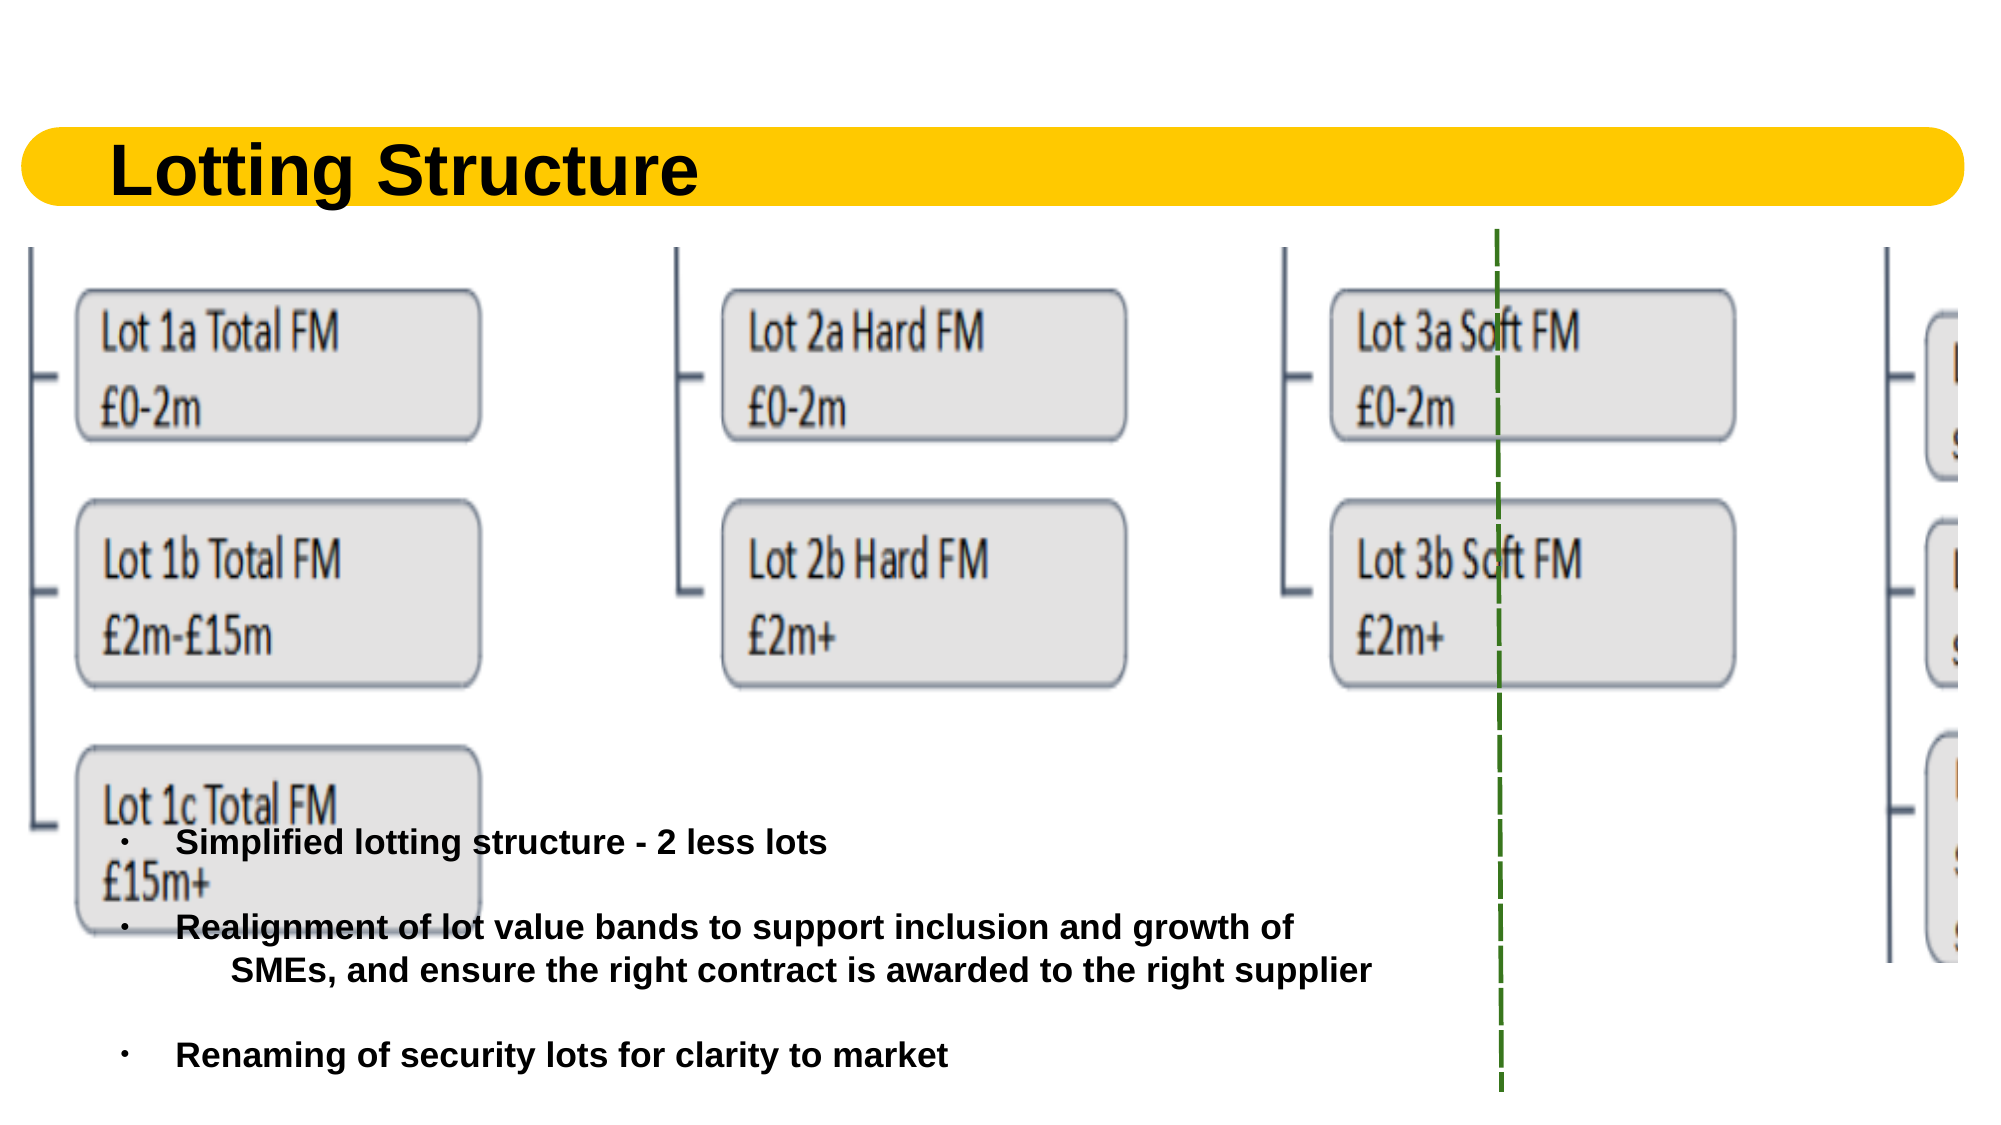

# Lotting Structure
Simplified lotting structure - 2 less lots
Realignment of lot value bands to support inclusion and growth of SMEs, and ensure the right contract is awarded to the right supplier
Renaming of security lots for clarity to market